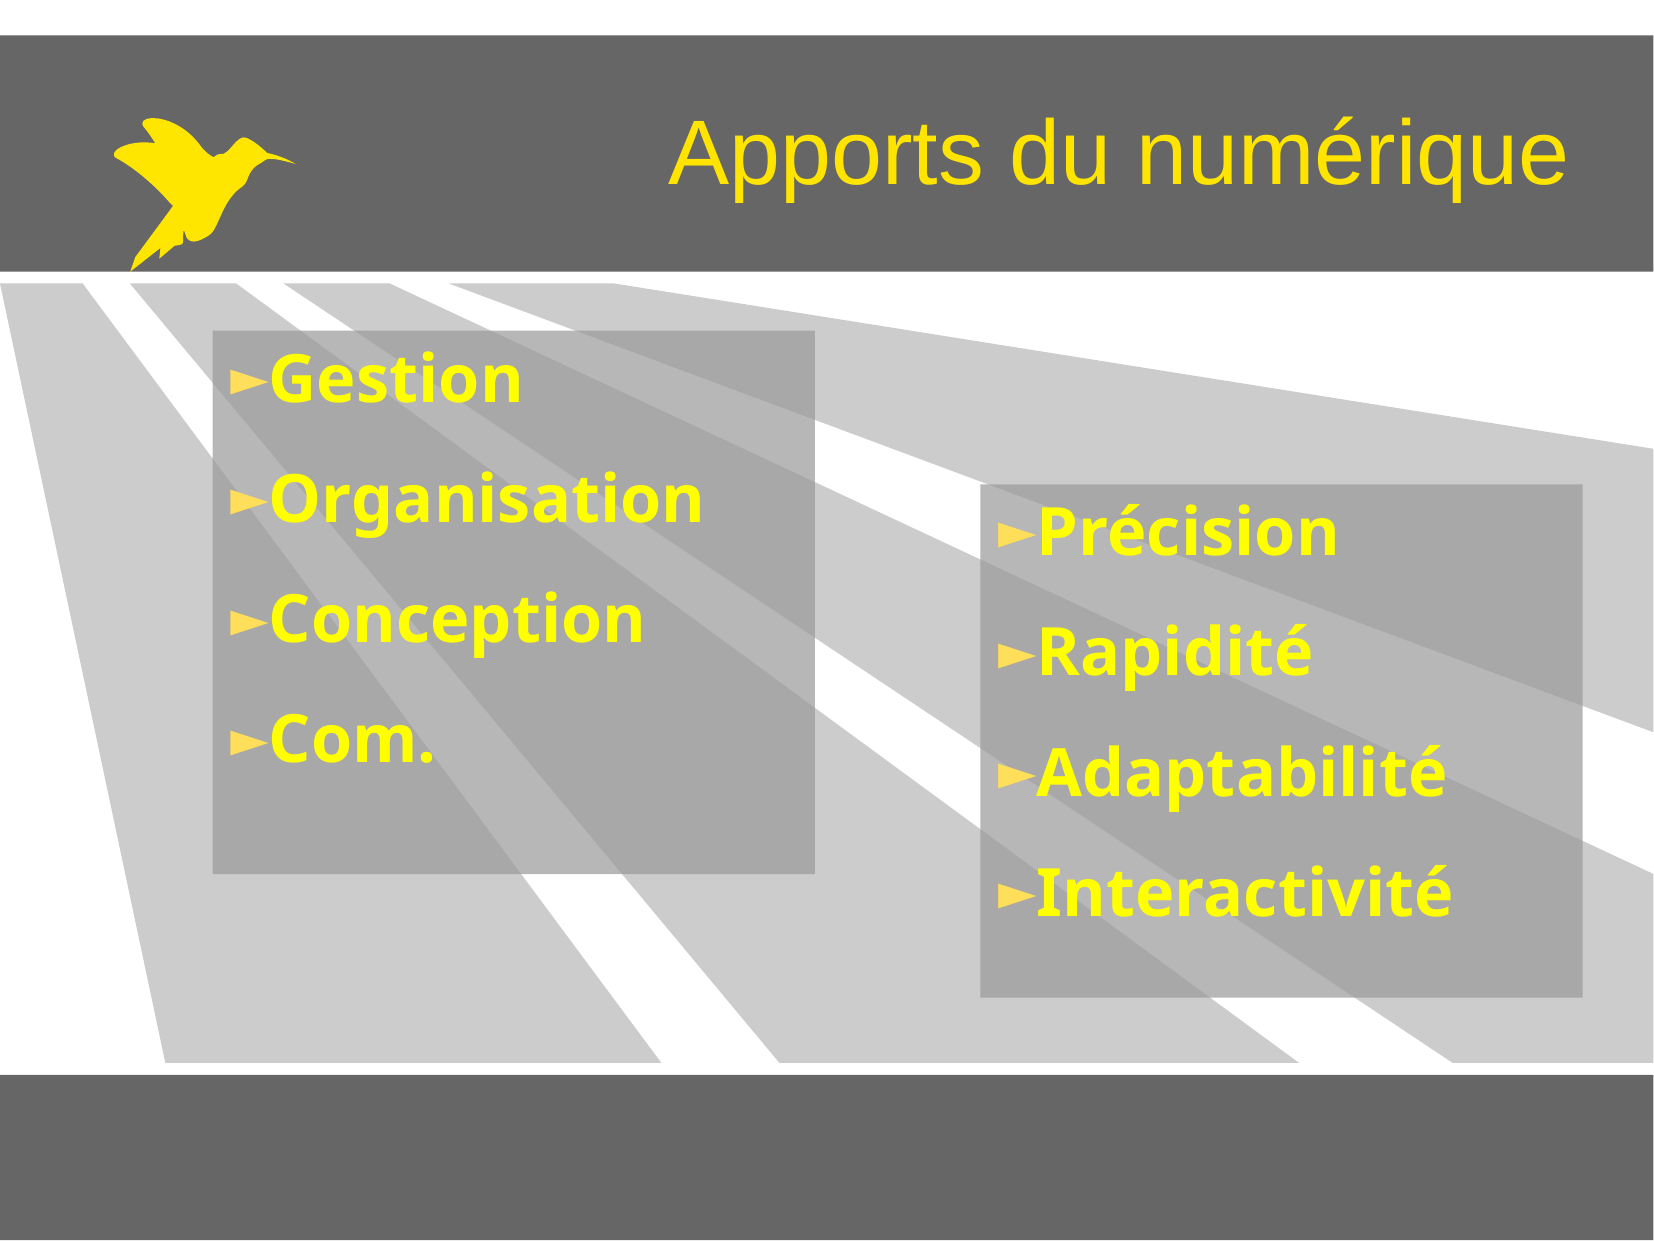

# Apports du numérique
Gestion
Organisation
Conception
Com.
Précision
Rapidité
Adaptabilité
Interactivité